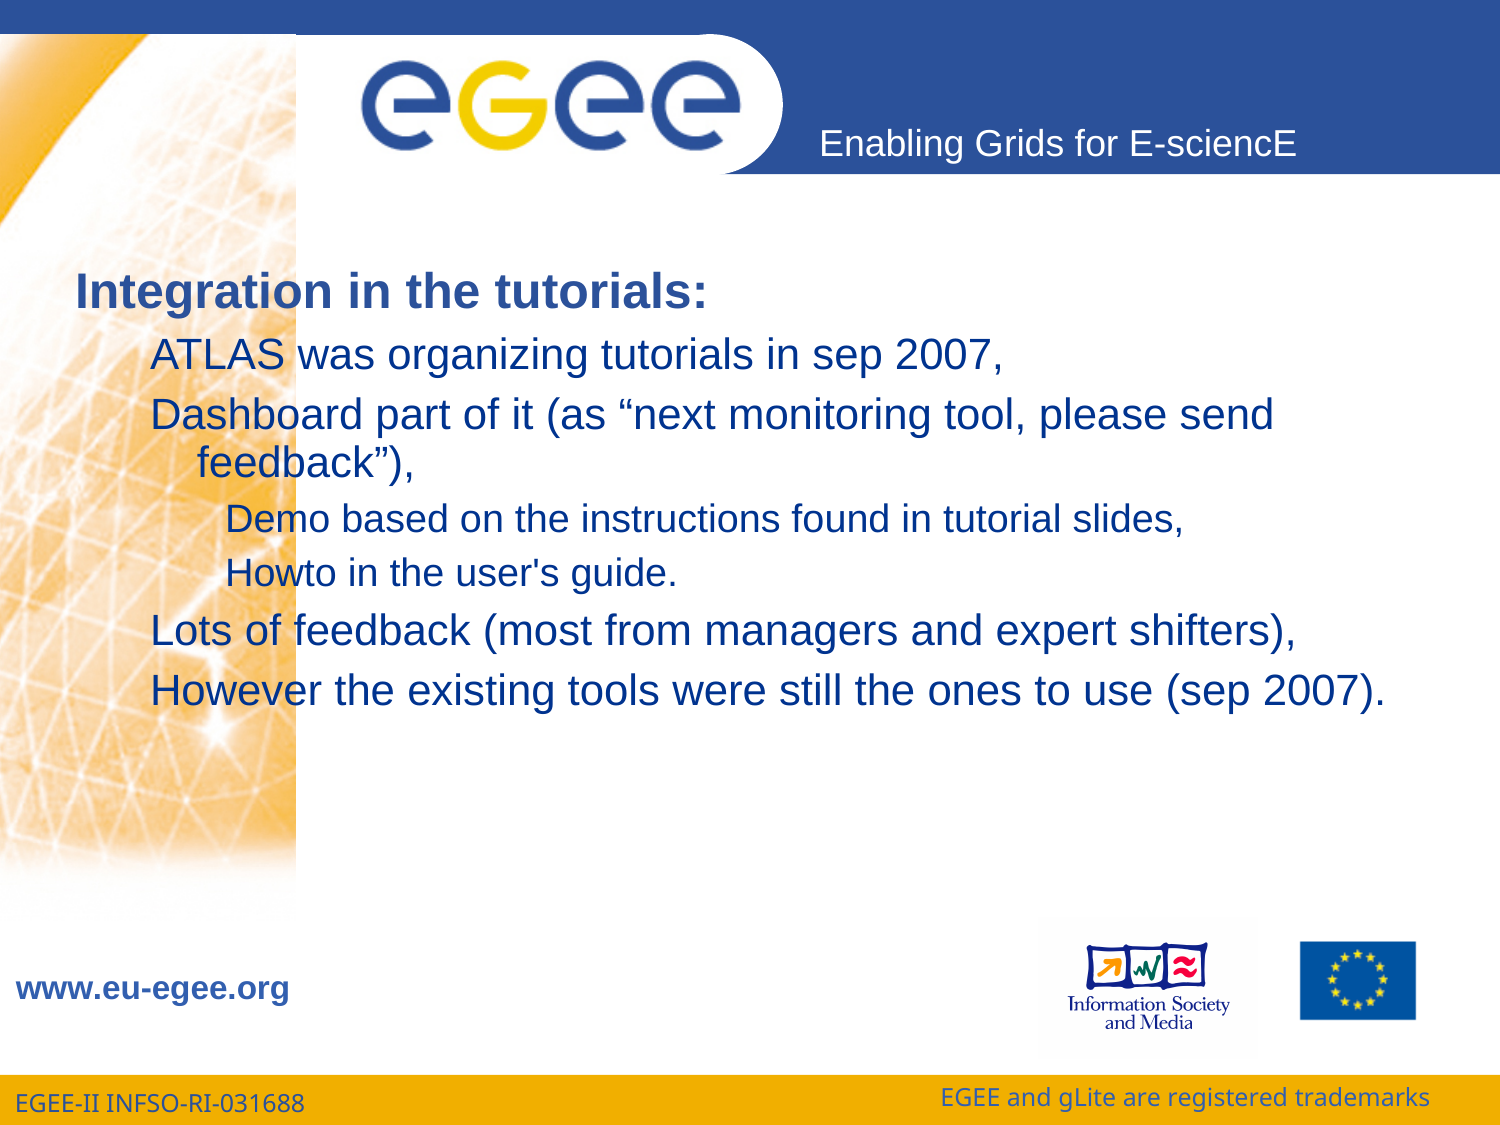

Integration in the tutorials:
ATLAS was organizing tutorials in sep 2007,
Dashboard part of it (as “next monitoring tool, please send feedback”),
Demo based on the instructions found in tutorial slides,
Howto in the user's guide.
Lots of feedback (most from managers and expert shifters),
However the existing tools were still the ones to use (sep 2007).
#